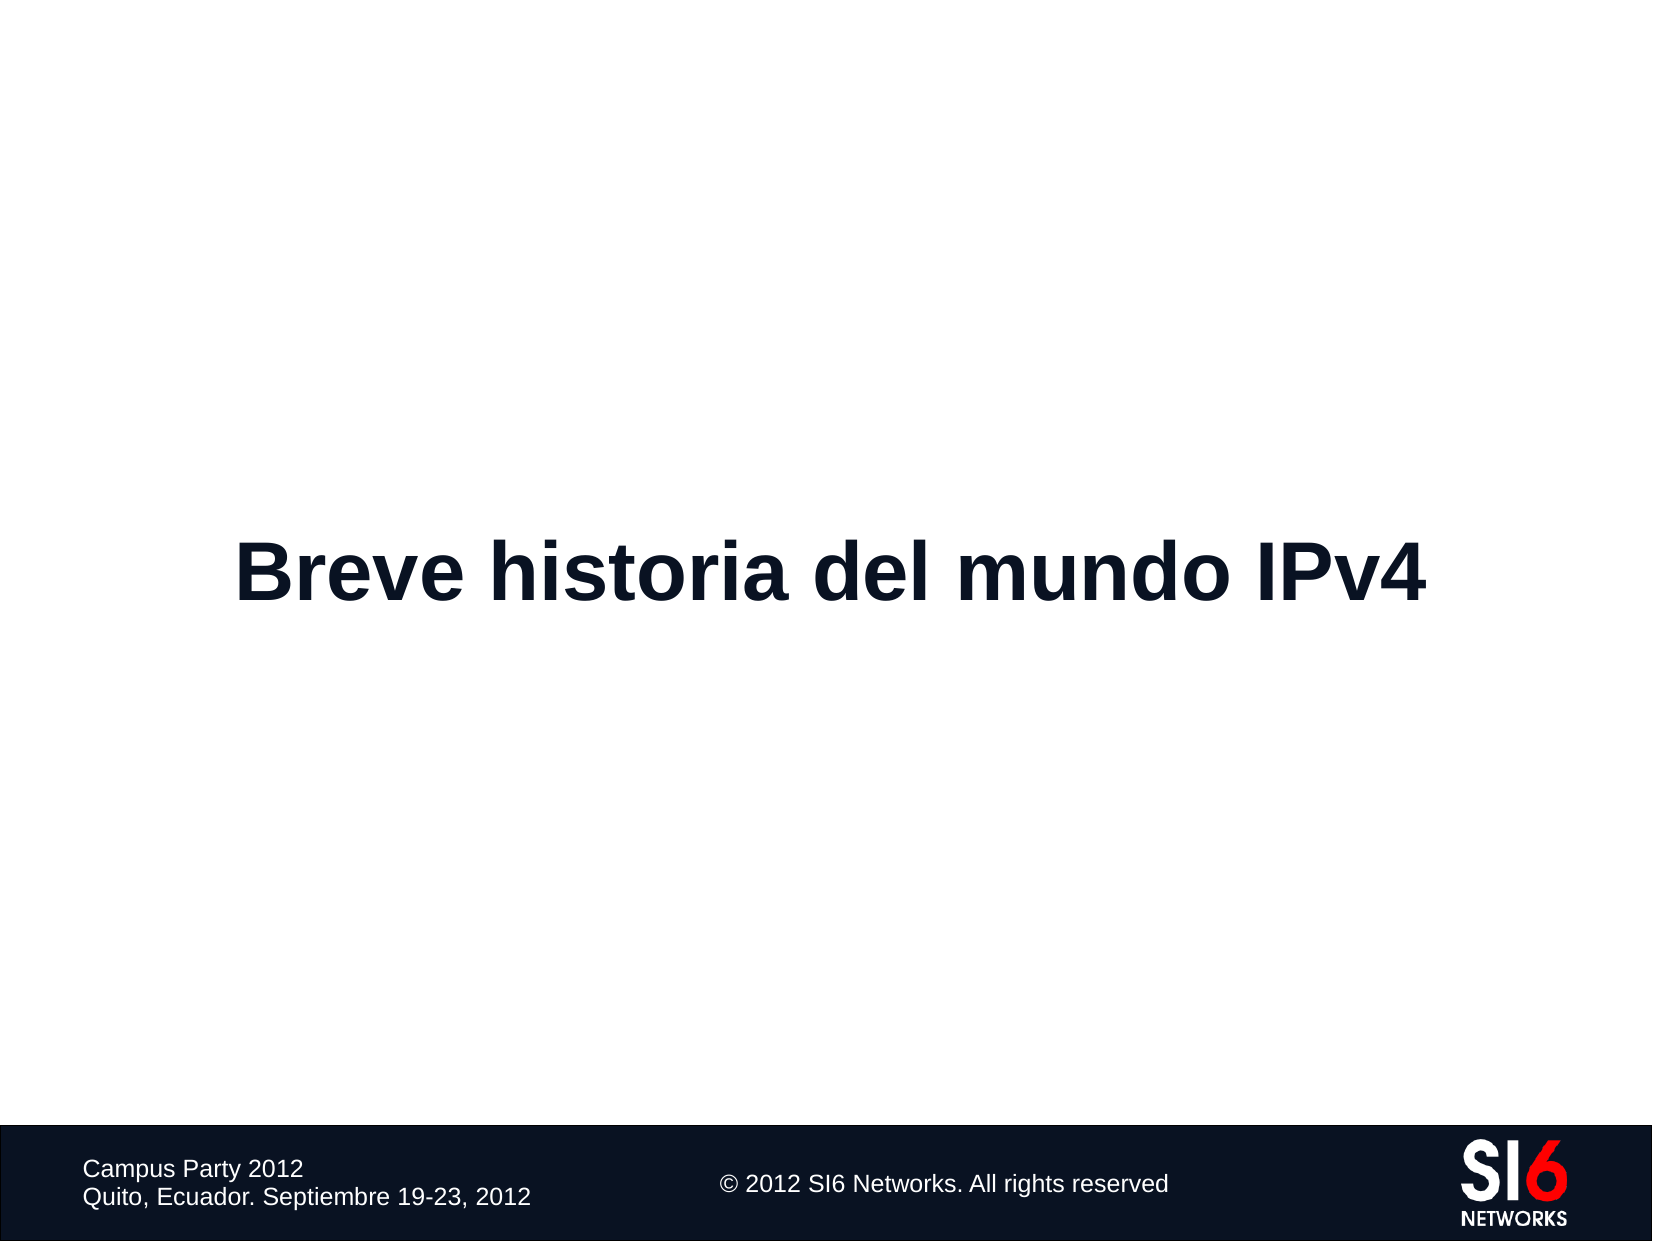

# Breve historia del mundo IPv4
Congreso de Seguridad en Computo 2011
4